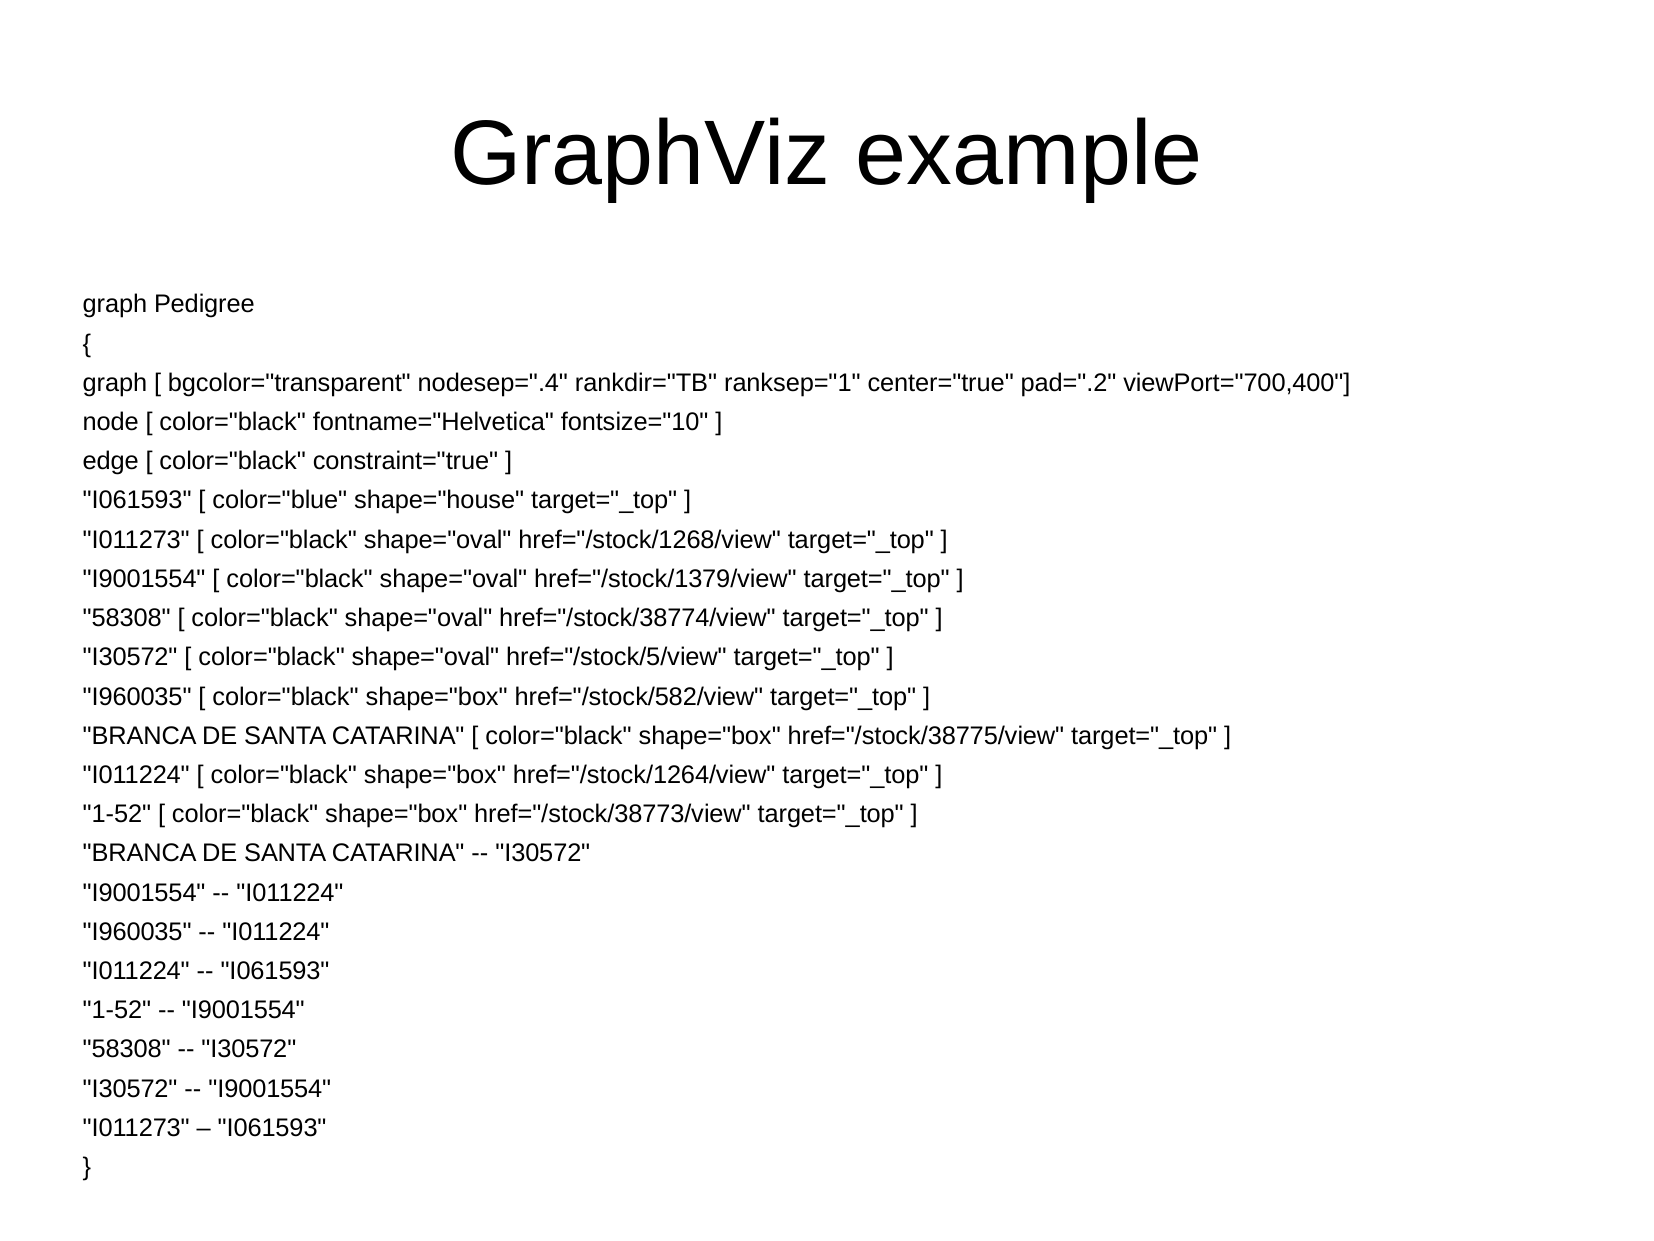

# GraphViz example
graph Pedigree
{
graph [ bgcolor="transparent" nodesep=".4" rankdir="TB" ranksep="1" center="true" pad=".2" viewPort="700,400"]
node [ color="black" fontname="Helvetica" fontsize="10" ]
edge [ color="black" constraint="true" ]
"I061593" [ color="blue" shape="house" target="_top" ]
"I011273" [ color="black" shape="oval" href="/stock/1268/view" target="_top" ]
"I9001554" [ color="black" shape="oval" href="/stock/1379/view" target="_top" ]
"58308" [ color="black" shape="oval" href="/stock/38774/view" target="_top" ]
"I30572" [ color="black" shape="oval" href="/stock/5/view" target="_top" ]
"I960035" [ color="black" shape="box" href="/stock/582/view" target="_top" ]
"BRANCA DE SANTA CATARINA" [ color="black" shape="box" href="/stock/38775/view" target="_top" ]
"I011224" [ color="black" shape="box" href="/stock/1264/view" target="_top" ]
"1-52" [ color="black" shape="box" href="/stock/38773/view" target="_top" ]
"BRANCA DE SANTA CATARINA" -- "I30572"
"I9001554" -- "I011224"
"I960035" -- "I011224"
"I011224" -- "I061593"
"1-52" -- "I9001554"
"58308" -- "I30572"
"I30572" -- "I9001554"
"I011273" – "I061593"
}